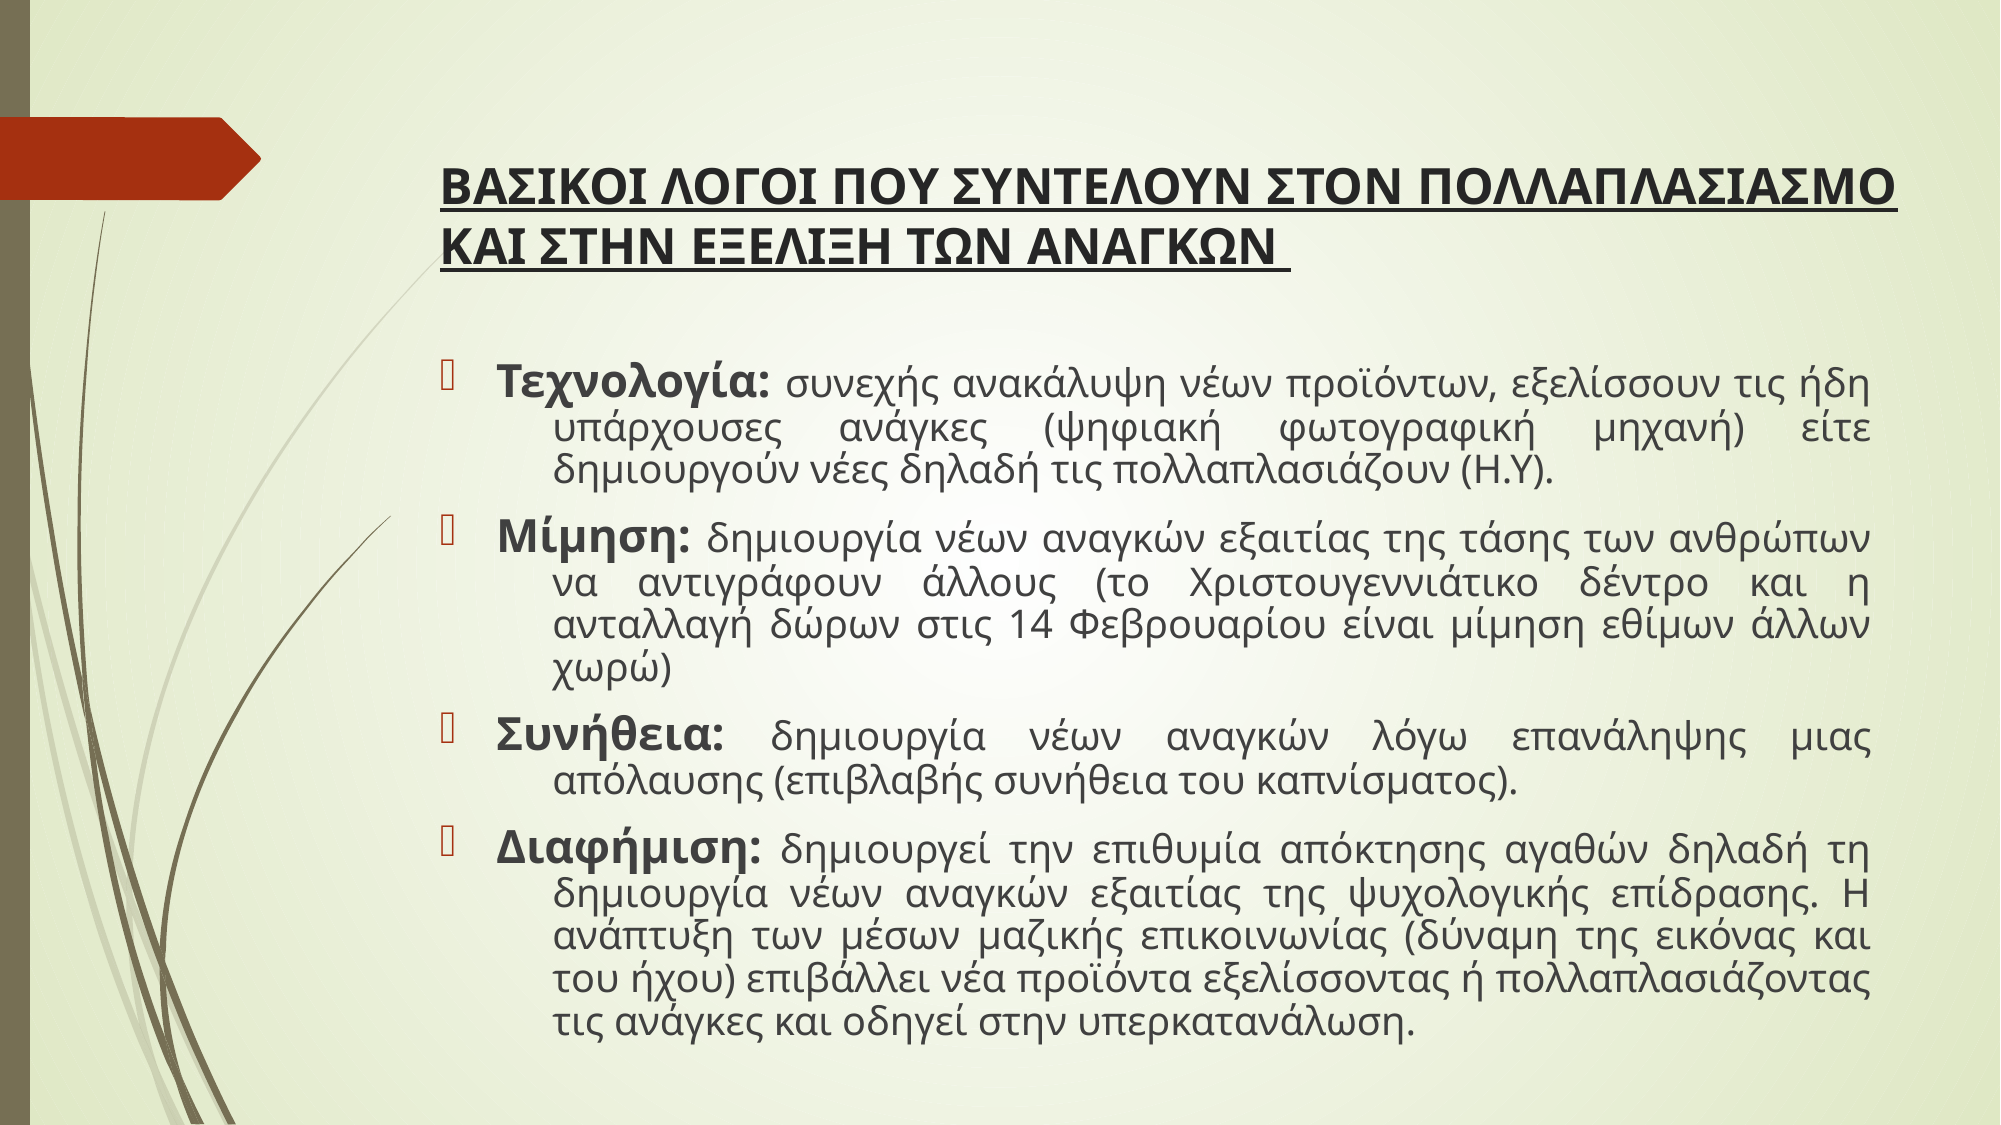

# ΒΑΣΙΚΟΙ ΛΟΓΟΙ ΠΟΥ ΣΥΝΤΕΛΟΥΝ ΣΤΟΝ ΠΟΛΛΑΠΛΑΣΙΑΣΜΟ ΚΑΙ ΣΤΗΝ ΕΞΕΛΙΞΗ ΤΩΝ ΑΝΑΓΚΩΝ
Τεχνολογία: συνεχής ανακάλυψη νέων προϊόντων, εξελίσσουν τις ήδη υπάρχουσες ανάγκες (ψηφιακή φωτογραφική μηχανή) είτε δημιουργούν νέες δηλαδή τις πολλαπλασιάζουν (Η.Υ).
Μίμηση: δημιουργία νέων αναγκών εξαιτίας της τάσης των ανθρώπων να αντιγράφουν άλλους (το Χριστουγεννιάτικο δέντρο και η ανταλλαγή δώρων στις 14 Φεβρουαρίου είναι μίμηση εθίμων άλλων χωρώ)
Συνήθεια: δημιουργία νέων αναγκών λόγω επανάληψης μιας απόλαυσης (επιβλαβής συνήθεια του καπνίσματος).
Διαφήμιση: δημιουργεί την επιθυμία απόκτησης αγαθών δηλαδή τη δημιουργία νέων αναγκών εξαιτίας της ψυχολογικής επίδρασης. Η ανάπτυξη των μέσων μαζικής επικοινωνίας (δύναμη της εικόνας και του ήχου) επιβάλλει νέα προϊόντα εξελίσσοντας ή πολλαπλασιάζοντας τις ανάγκες και οδηγεί στην υπερκατανάλωση.